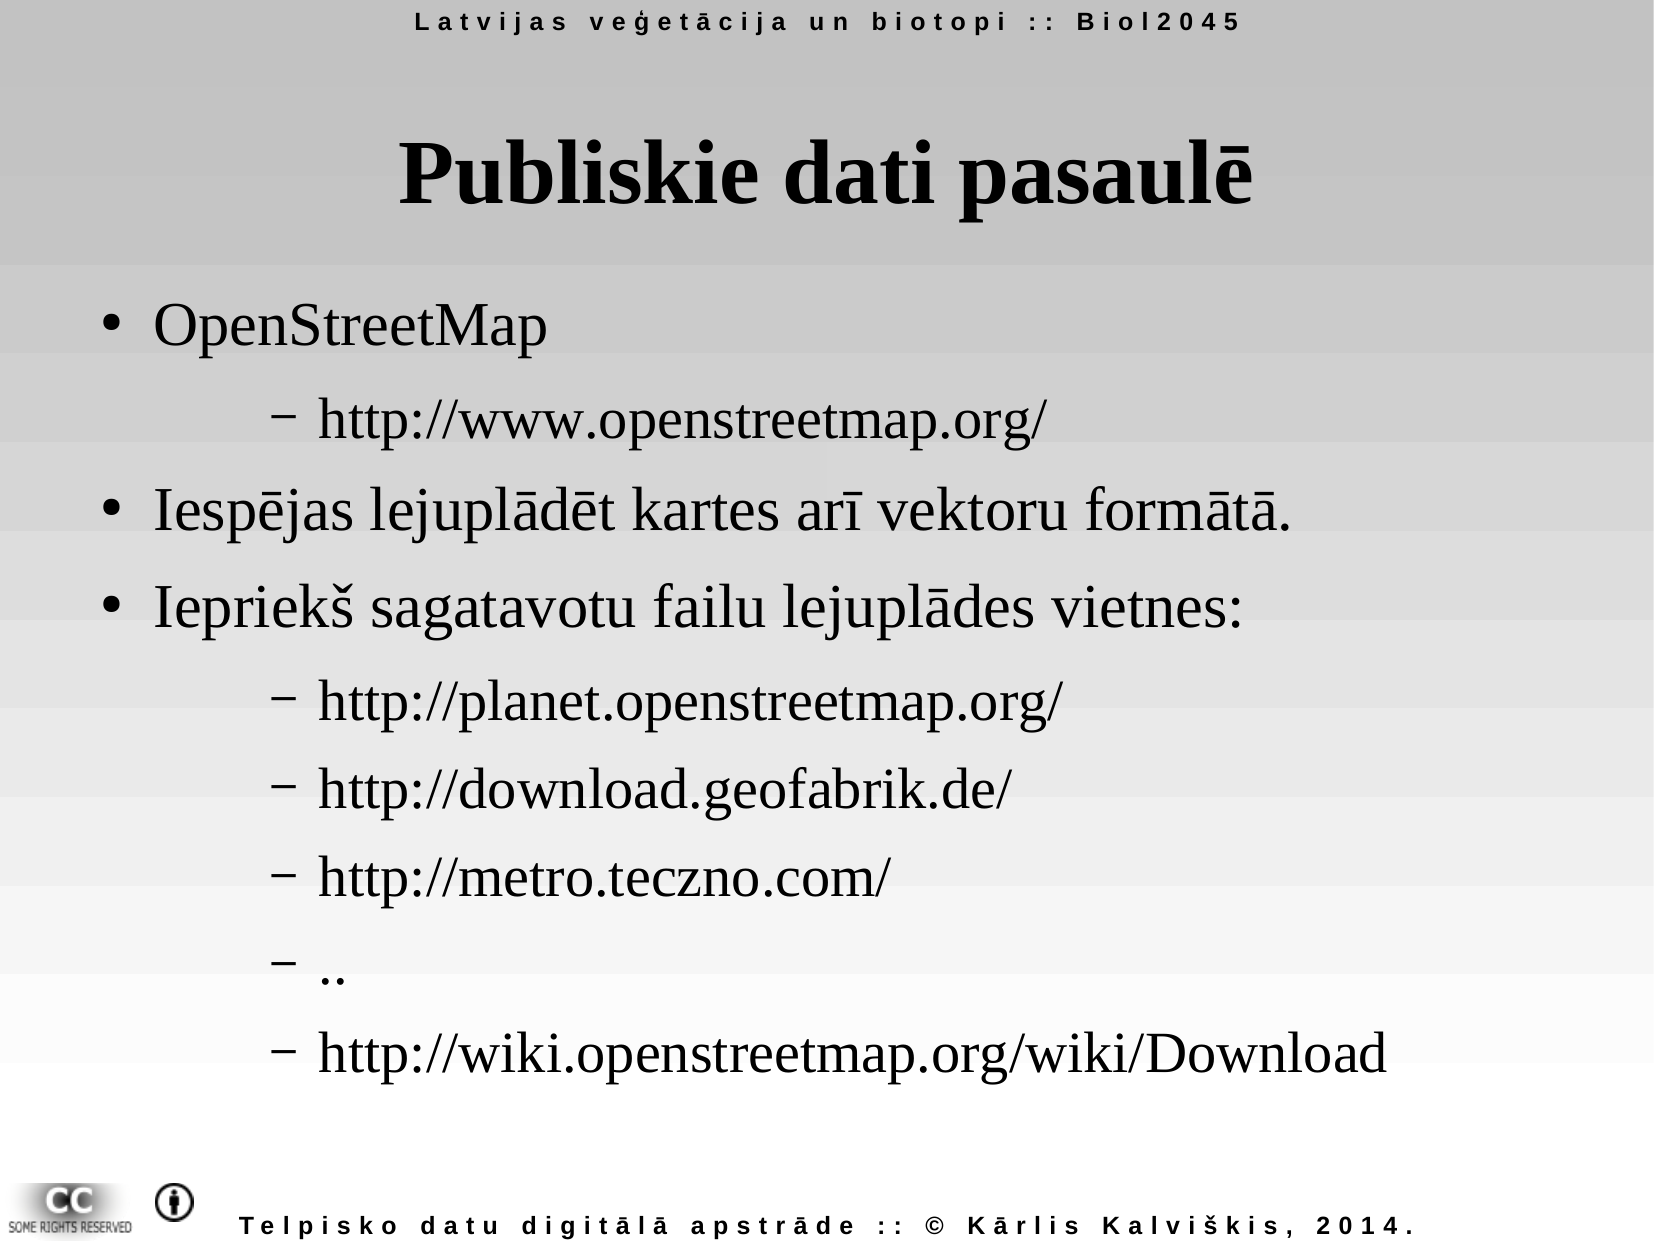

# Publiskie dati pasaulē
OpenStreetMap
http://www.openstreetmap.org/
Iespējas lejuplādēt kartes arī vektoru formātā.
Iepriekš sagatavotu failu lejuplādes vietnes:
http://planet.openstreetmap.org/
http://download.geofabrik.de/
http://metro.teczno.com/
..
http://wiki.openstreetmap.org/wiki/Download